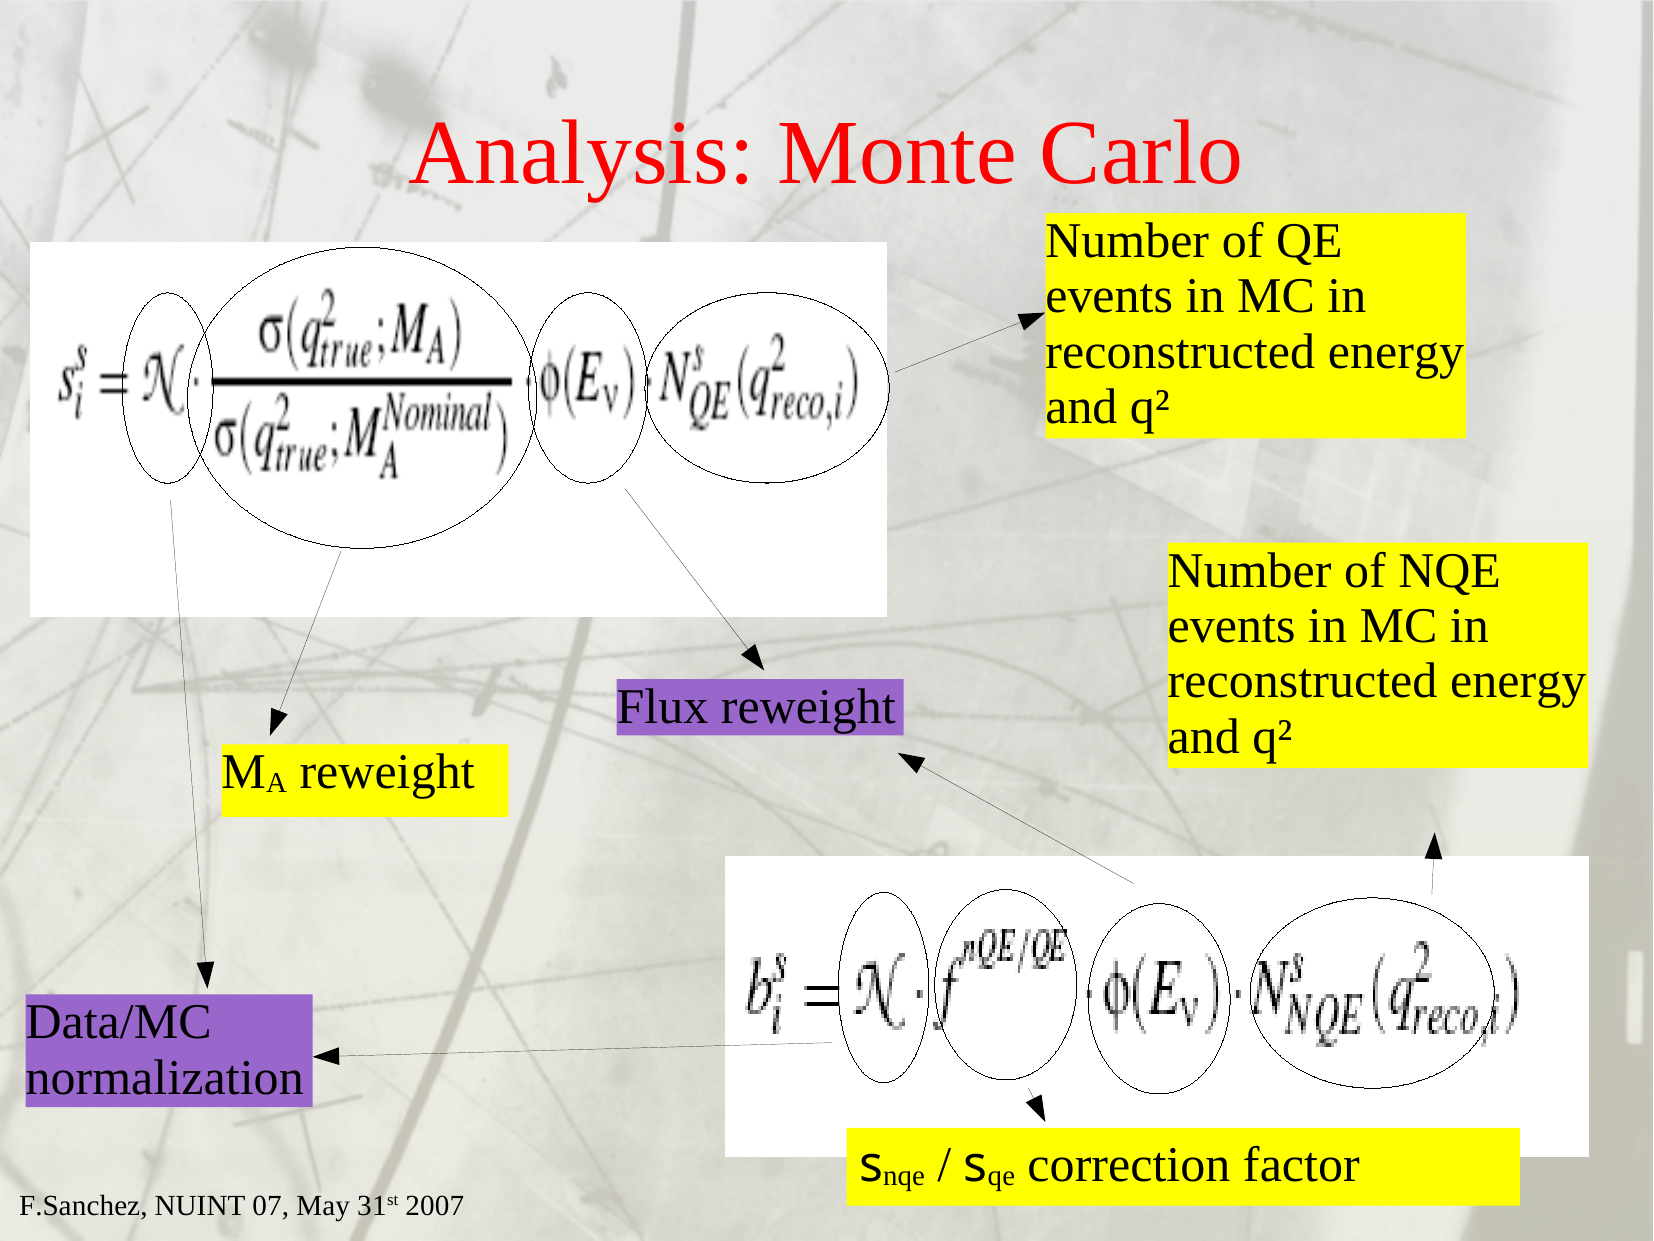

# Analysis: Monte Carlo
Number of QE events in MC in reconstructed energy and q²
Number of NQE events in MC in reconstructed energy and q²
Flux reweight
MA reweight
Data/MC normalization
 snqe / sqe correction factor